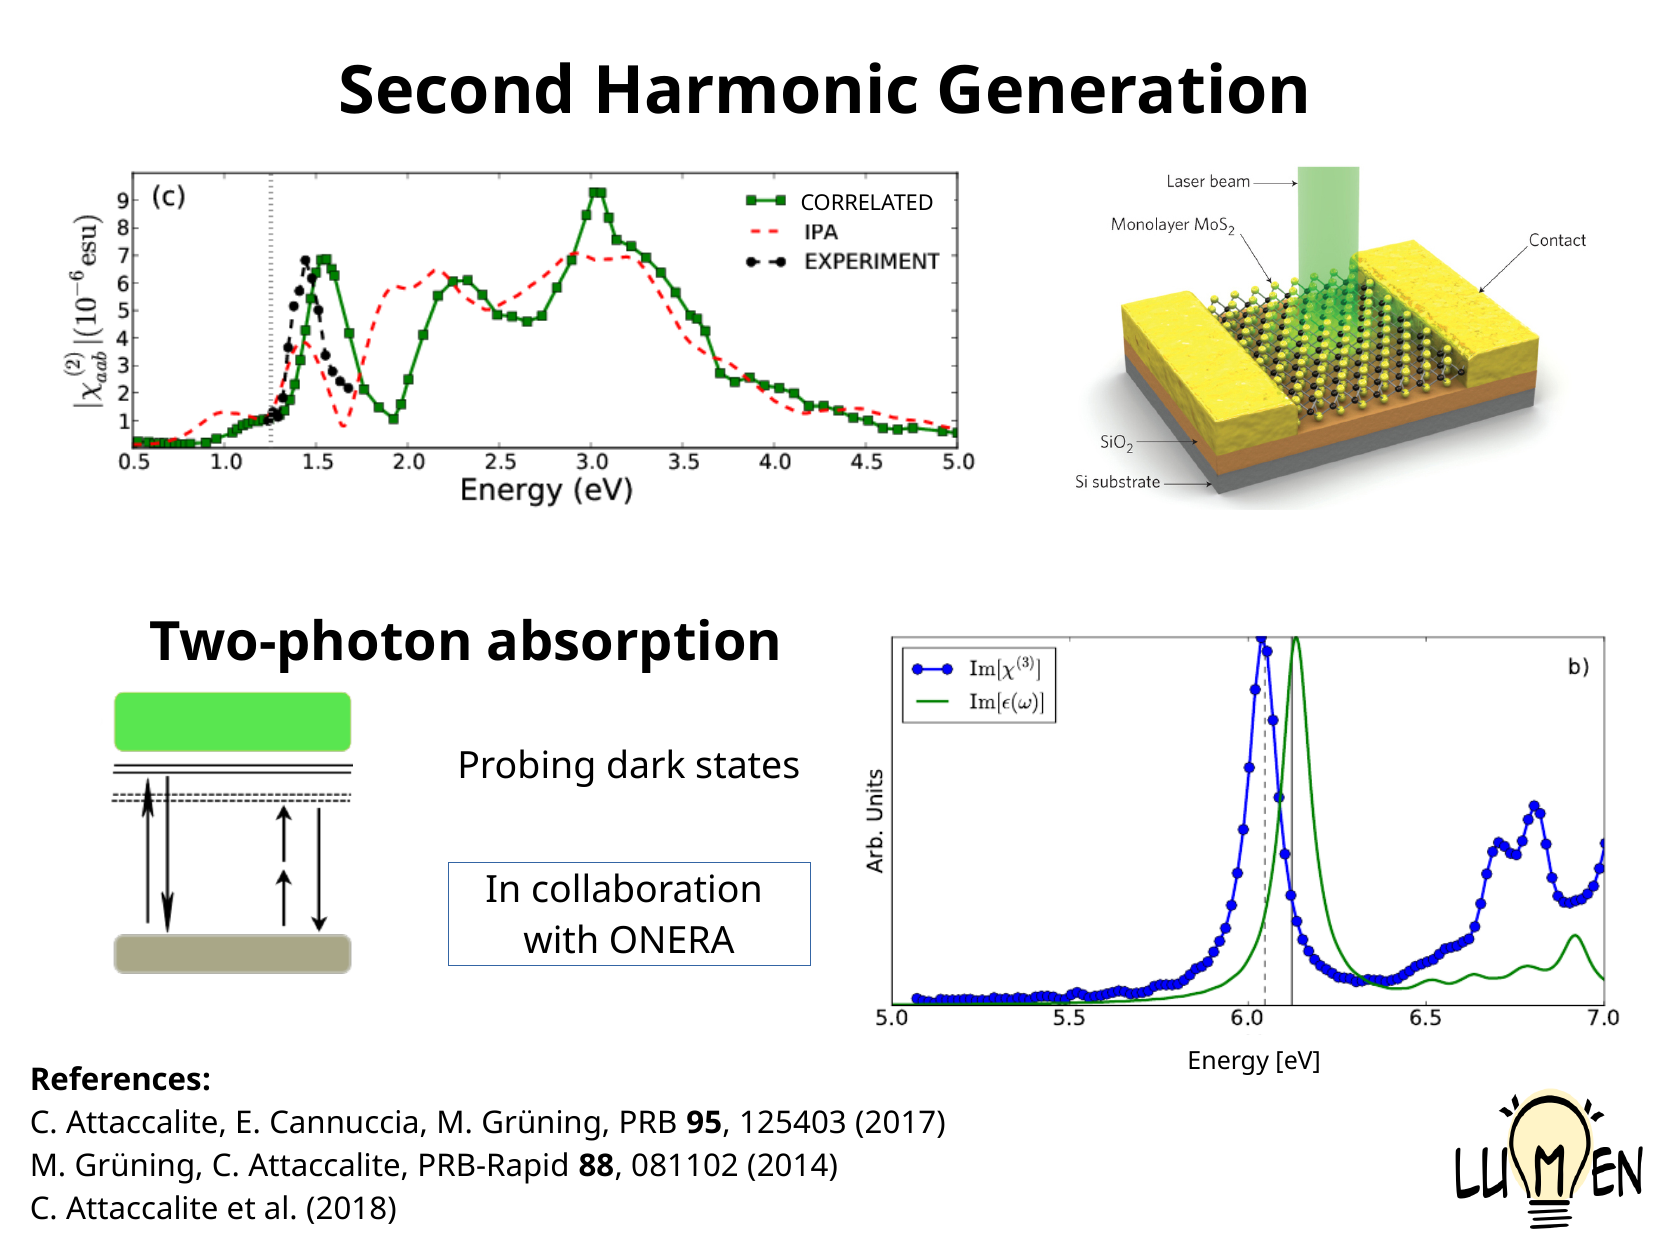

# Second Harmonic Generation
CORRELATED
Two-photon absorption
Probing dark states
In collaboration
with ONERA
Energy [eV]
References:
C. Attaccalite, E. Cannuccia, M. Grüning, PRB 95, 125403 (2017)
M. Grüning, C. Attaccalite, PRB-Rapid 88, 081102 (2014)
C. Attaccalite et al. (2018)